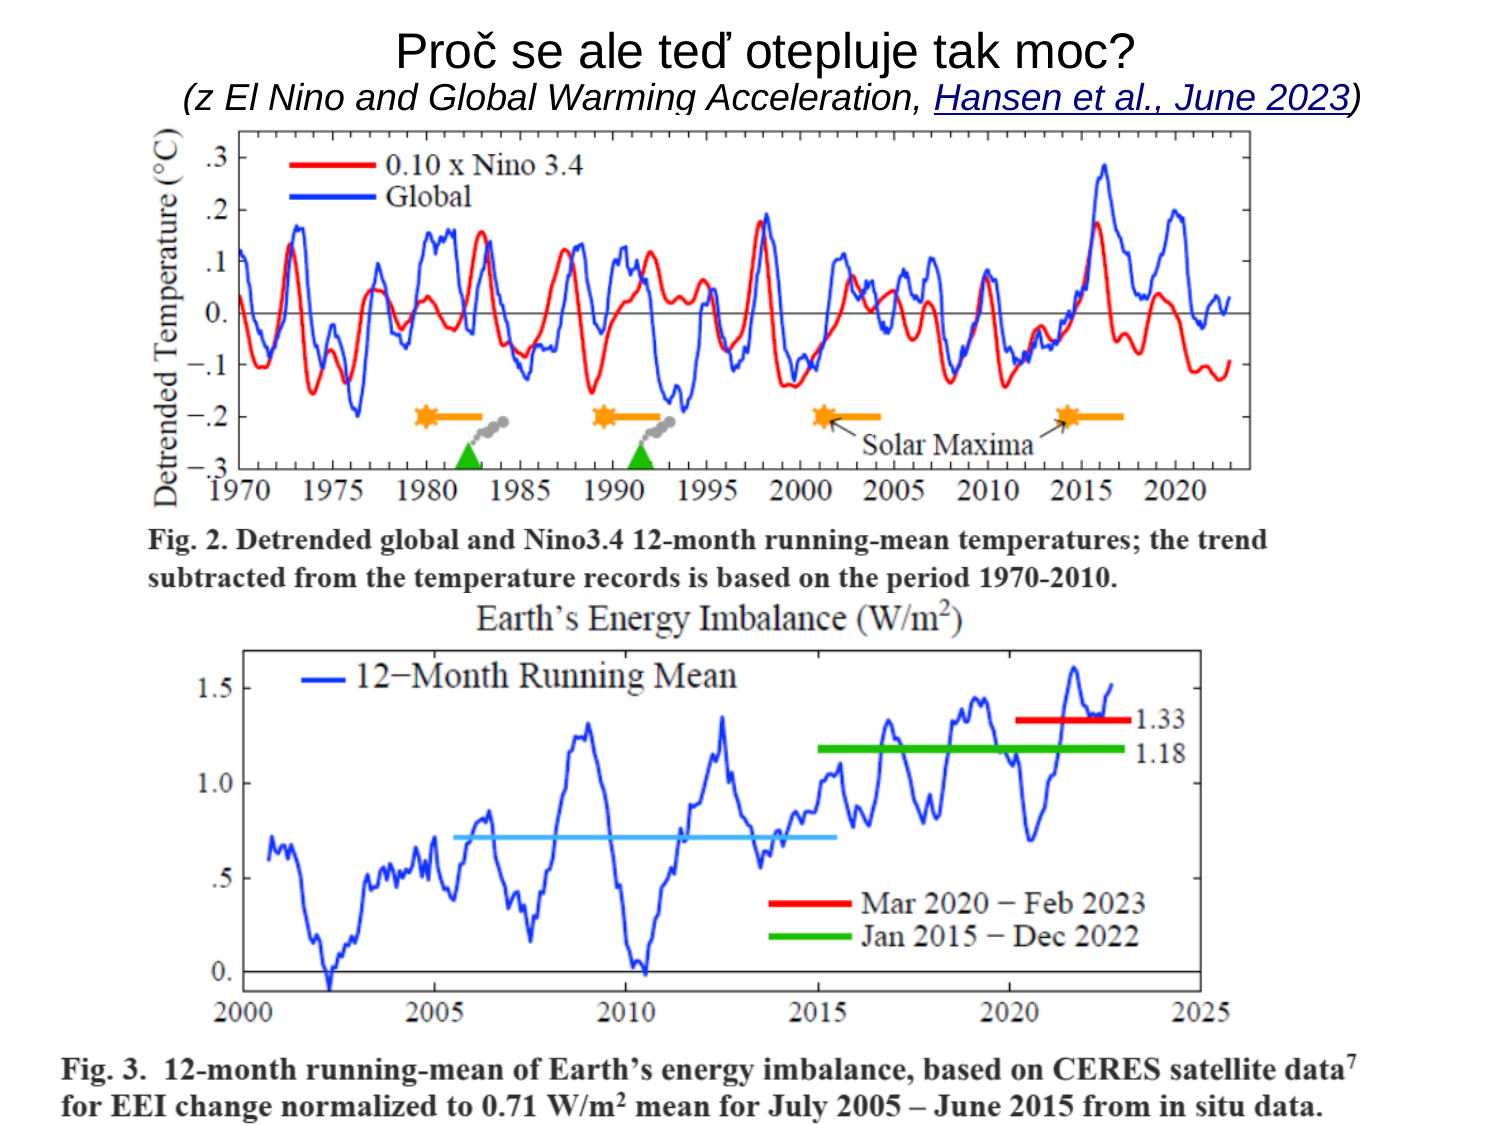

# Proč se ale teď otepluje tak moc? (z El Nino and Global Warming Acceleration, Hansen et al., June 2023)